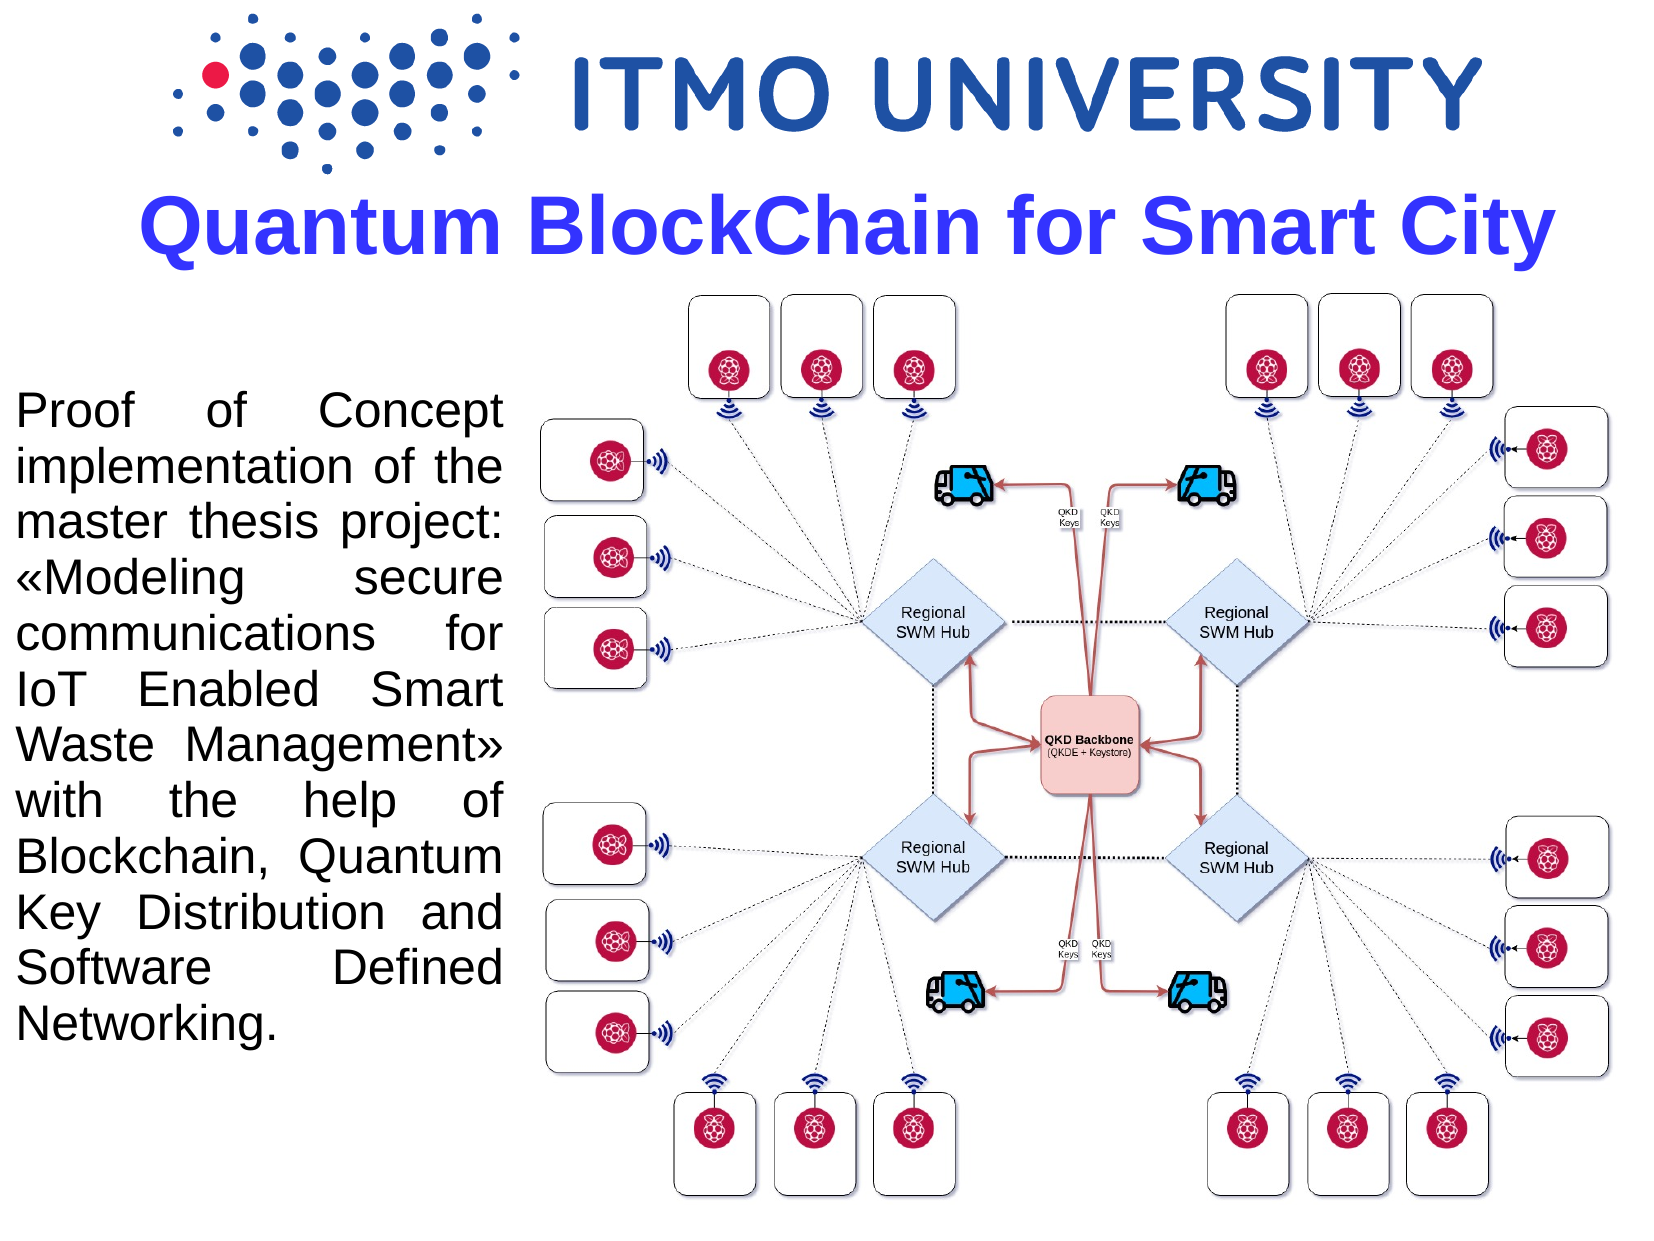

# Quantum BlockChain for Smart City
Proof of Concept implementation of the master thesis project: «Modeling secure communications for IoT Enabled Smart Waste Management» with the help of Blockchain, Quantum Key Distribution and Software Defined Networking.